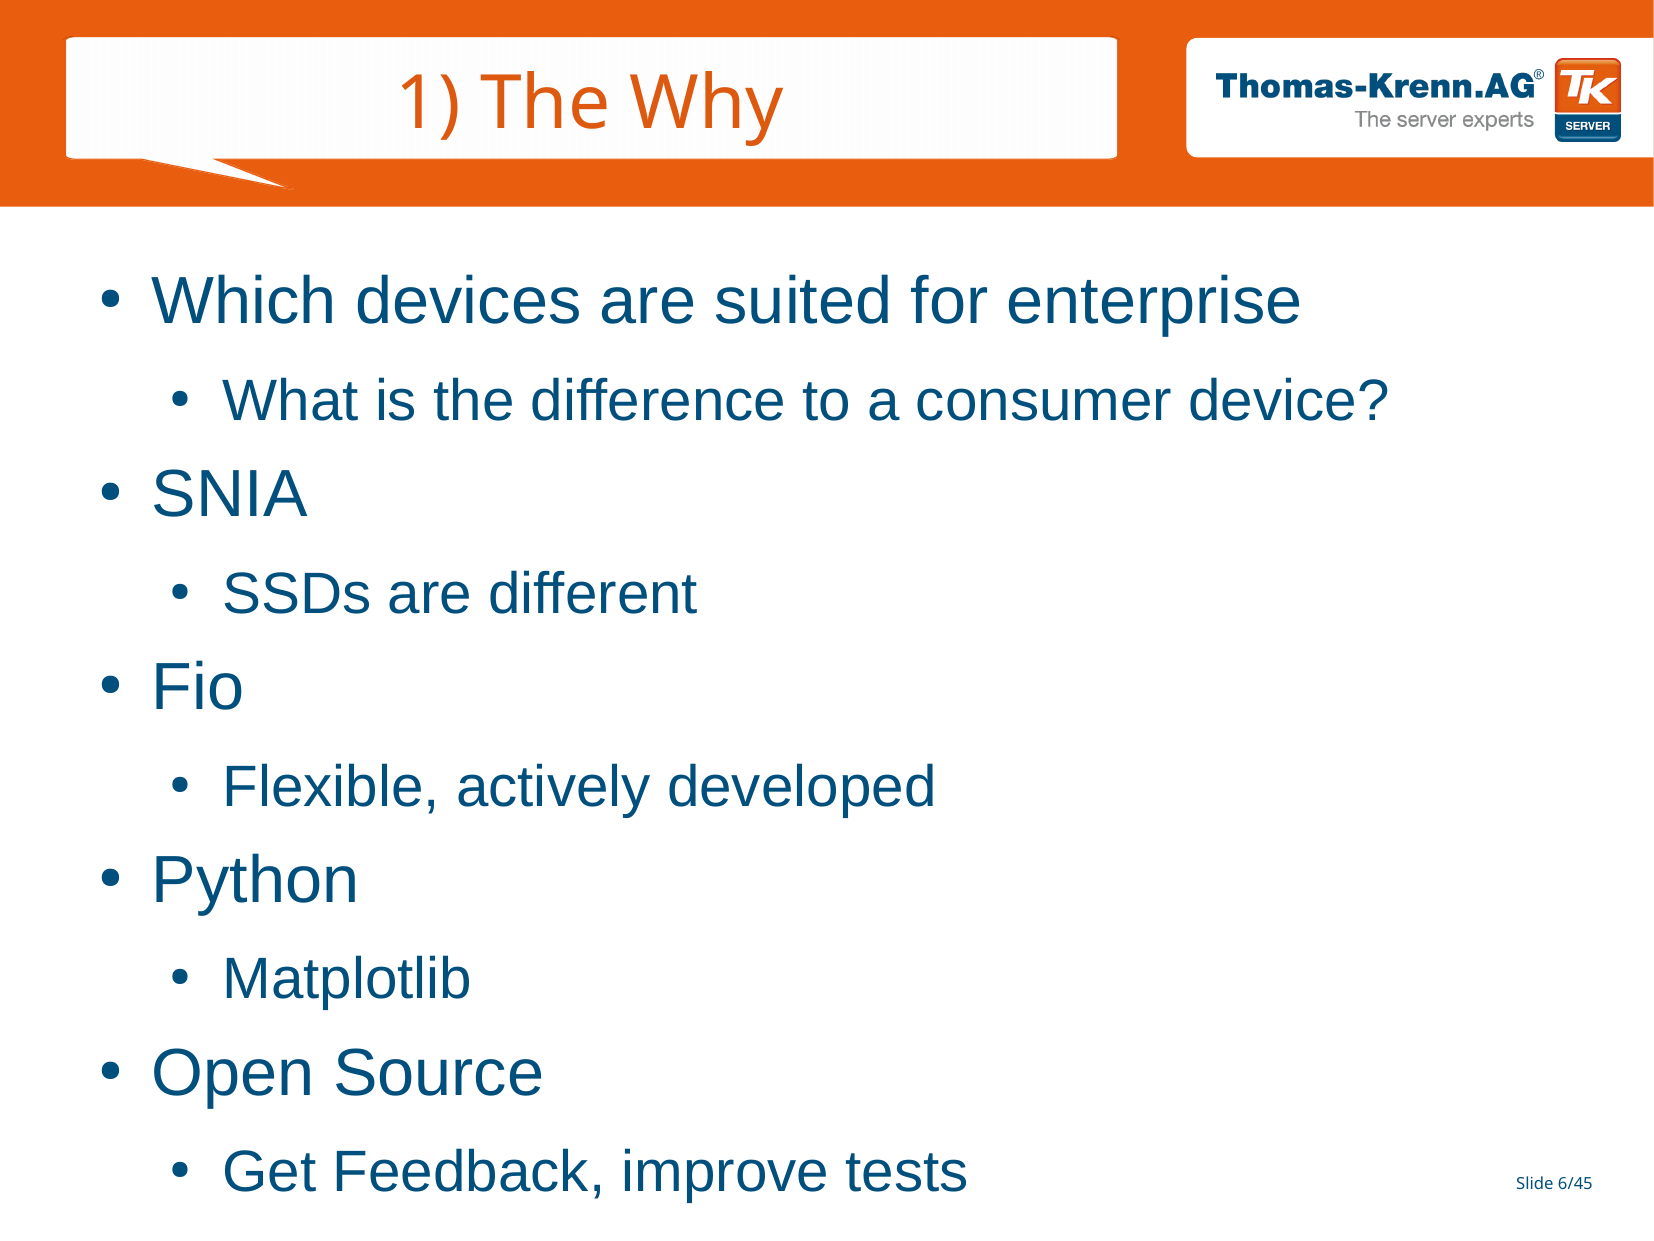

# 1) The Why
Which devices are suited for enterprise
What is the difference to a consumer device?
SNIA
SSDs are different
Fio
Flexible, actively developed
Python
Matplotlib
Open Source
Get Feedback, improve tests